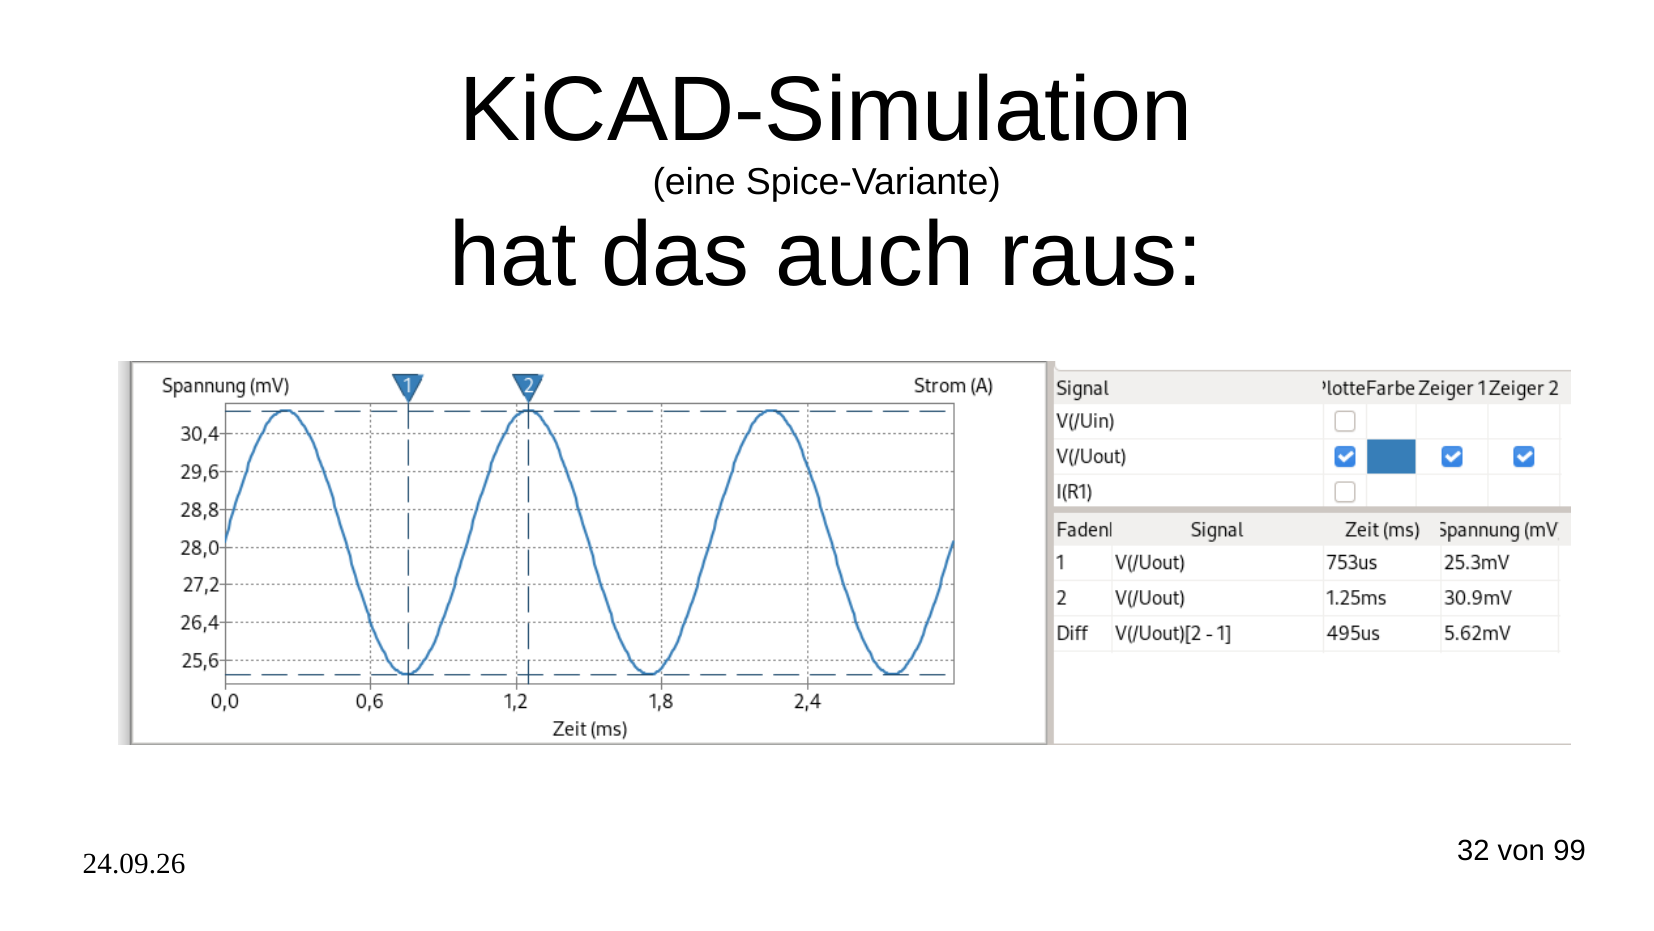

# KiCAD-Simulation (eine Spice-Variante) hat das auch raus:
32